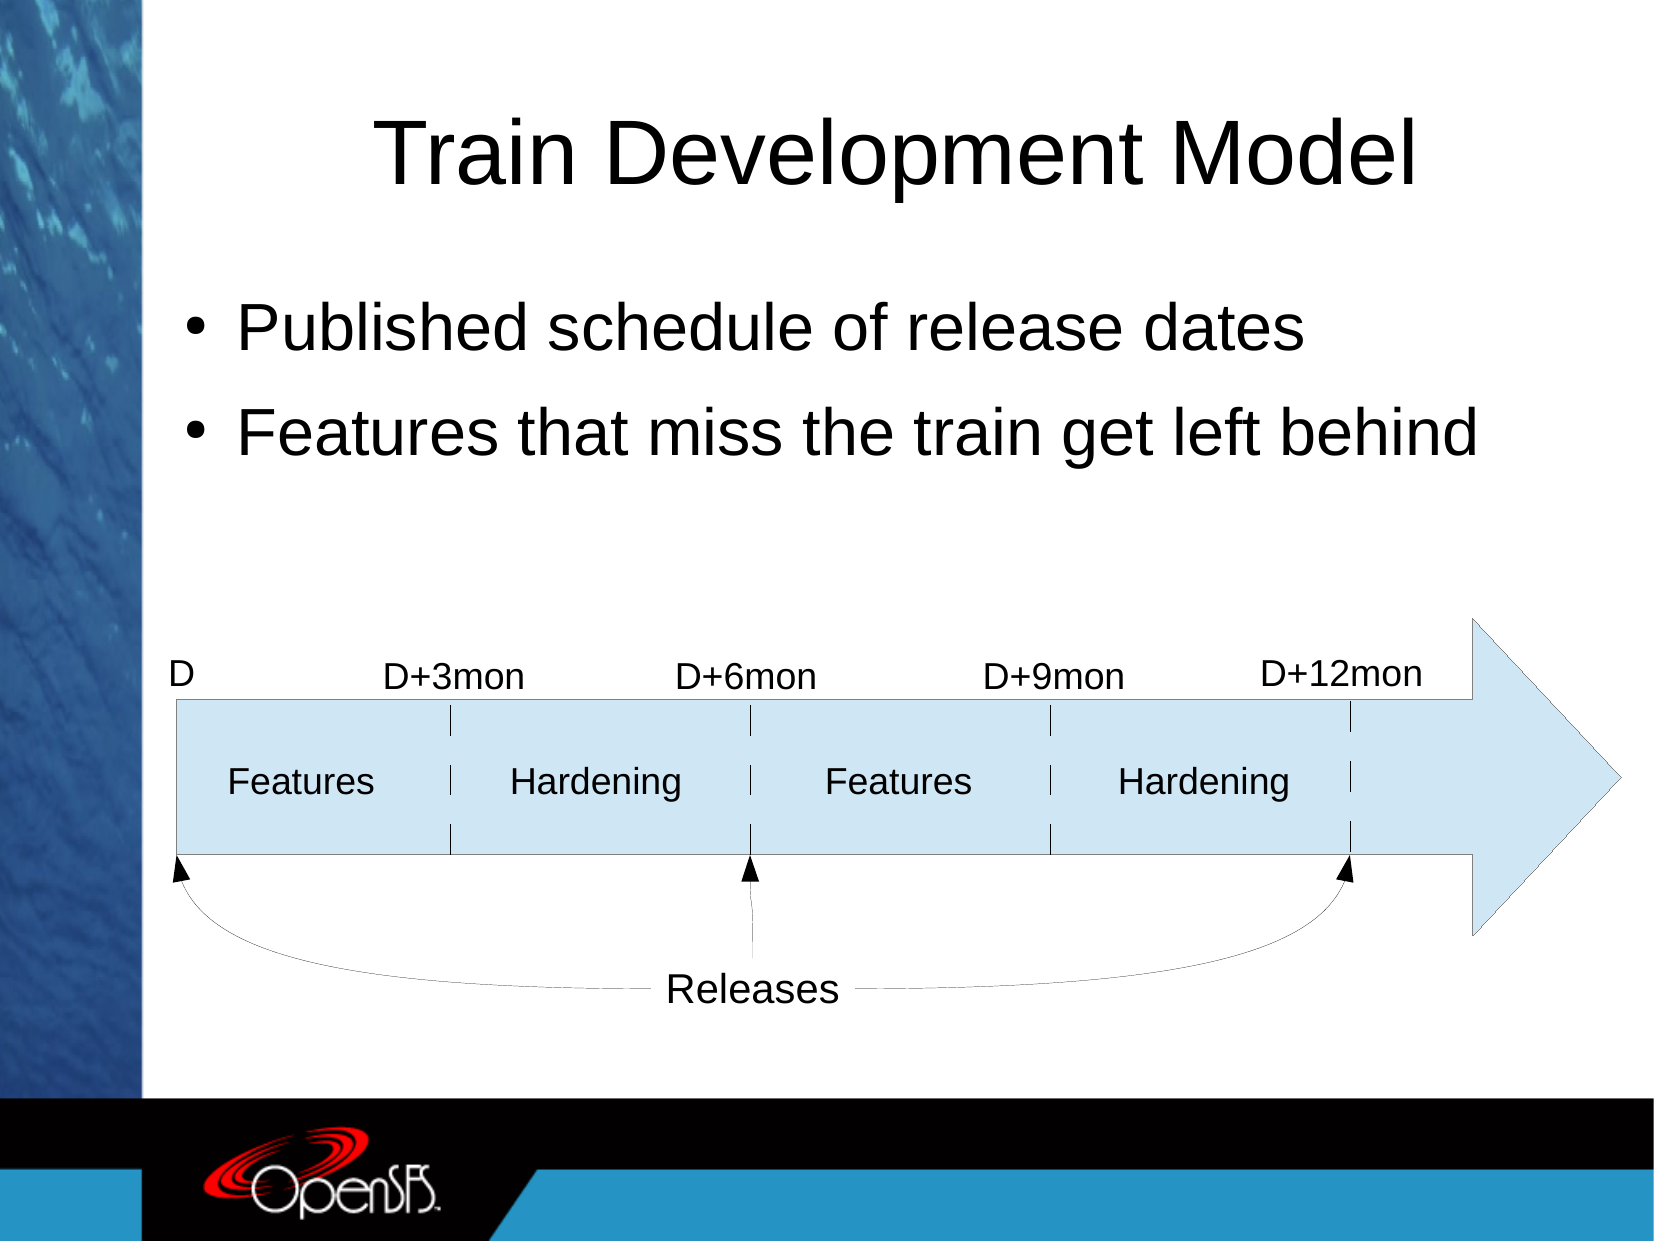

# Train Development Model
Published schedule of release dates
Features that miss the train get left behind
D
D+12mon
D+3mon
D+6mon
D+9mon
Features
Hardening
Features
Hardening
Releases